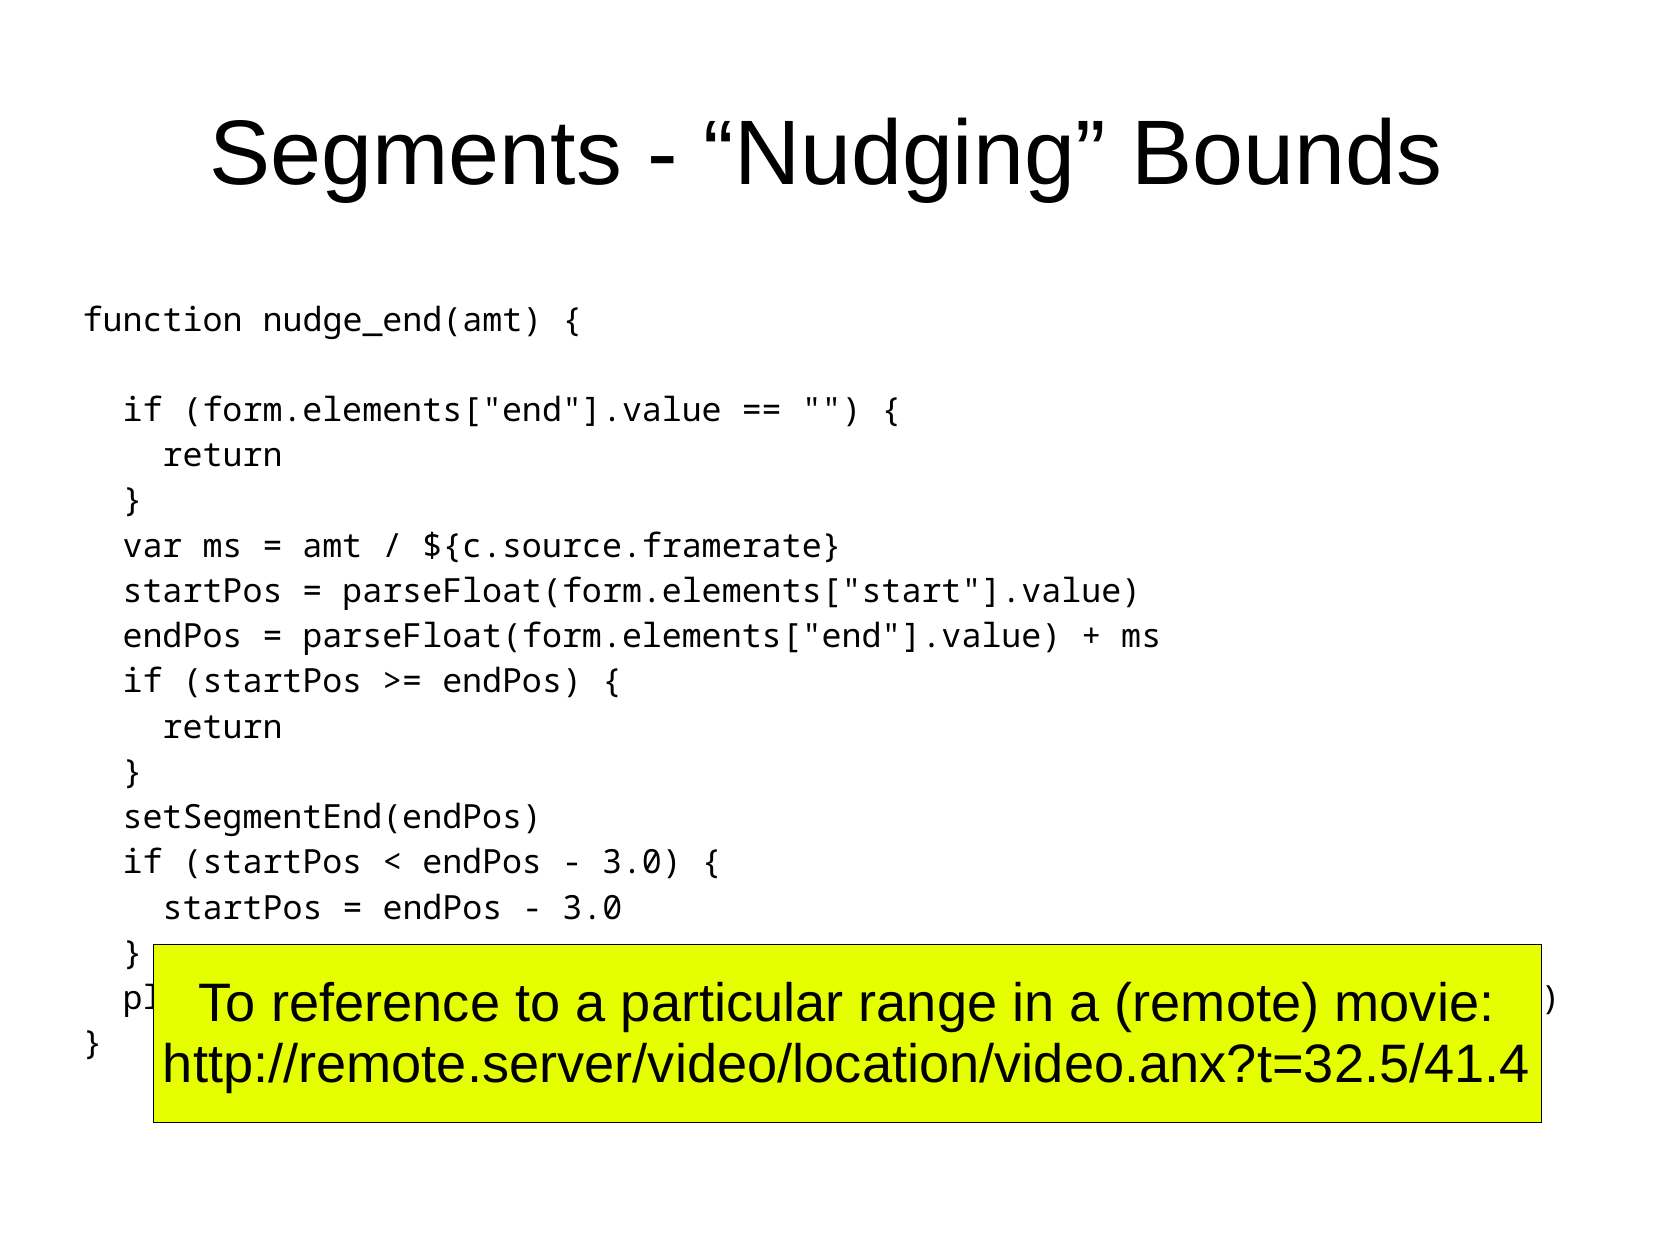

# Segments - “Nudging” Bounds
function nudge_end(amt) {
 if (form.elements["end"].value == "") {
 return
 }
 var ms = amt / ${c.source.framerate}
 startPos = parseFloat(form.elements["start"].value)
 endPos = parseFloat(form.elements["end"].value) + ms
 if (startPos >= endPos) {
 return
 }
 setSegmentEnd(endPos)
 if (startPos < endPos - 3.0) {
 startPos = endPos - 3.0
 }
 plugin.setCurrentMovie("${c.source.url()}?t=" + startPos + "/" + endPos)
}
To reference to a particular range in a (remote) movie:
http://remote.server/video/location/video.anx?t=32.5/41.4